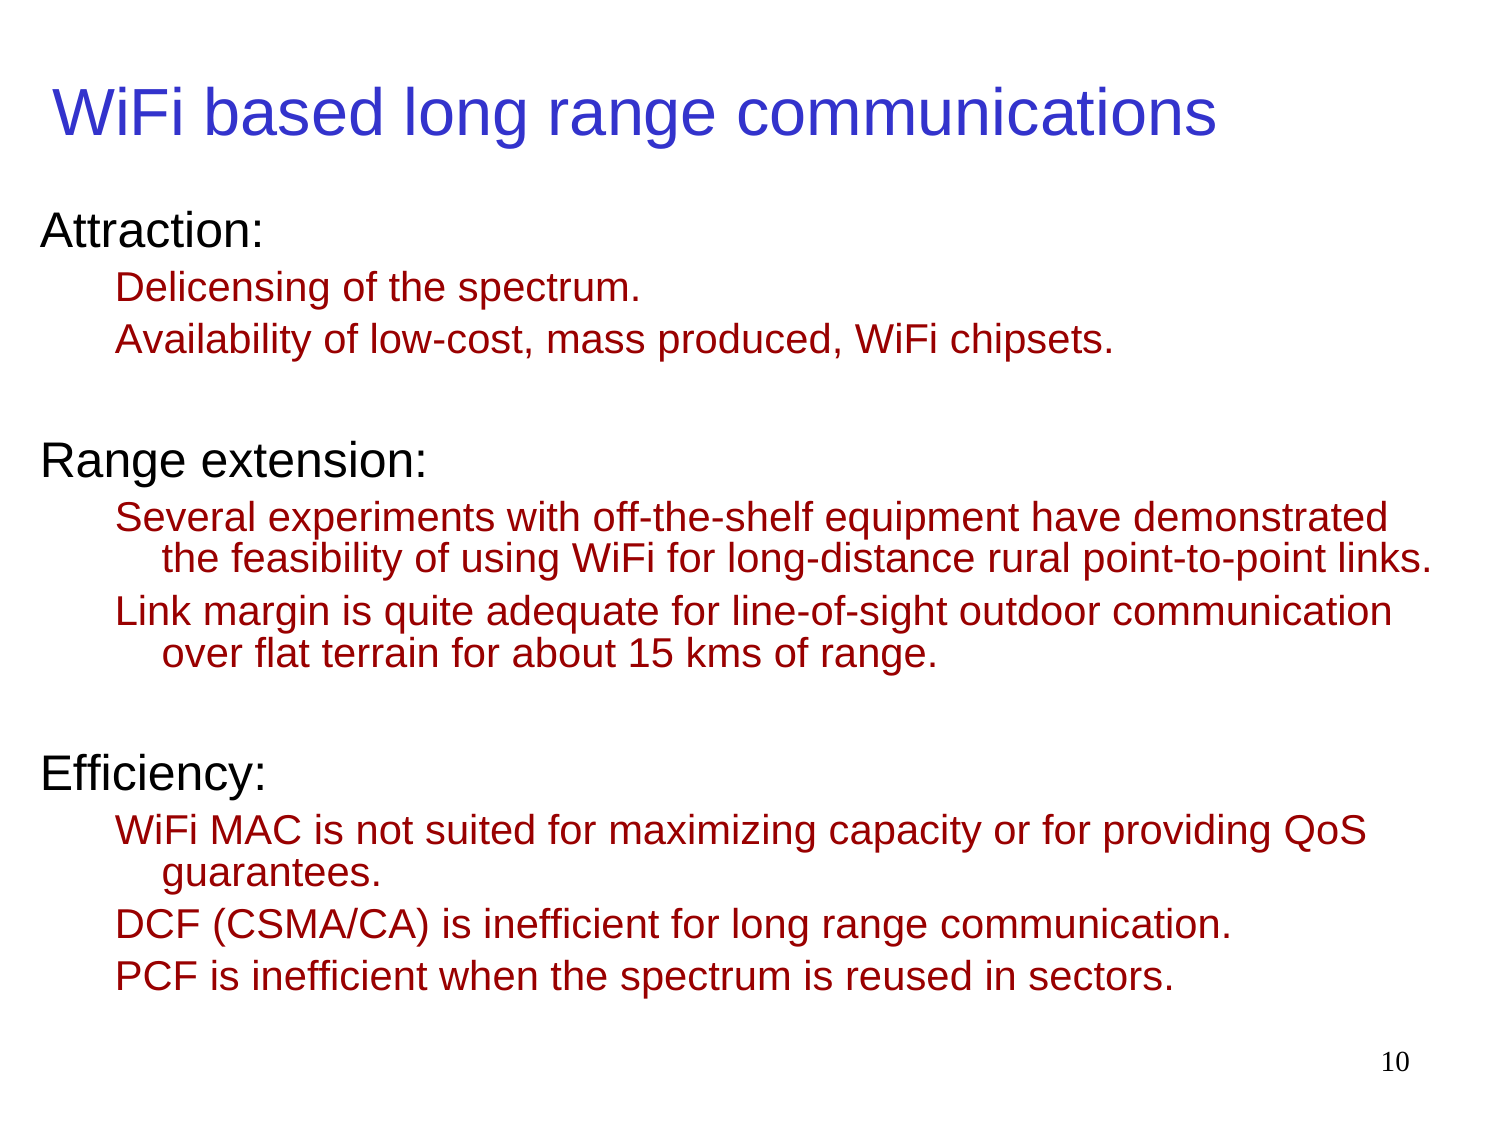

# WiFi based long range communications
Attraction:
Delicensing of the spectrum.
Availability of low-cost, mass produced, WiFi chipsets.
Range extension:
Several experiments with off-the-shelf equipment have demonstrated the feasibility of using WiFi for long-distance rural point-to-point links.
Link margin is quite adequate for line-of-sight outdoor communication over flat terrain for about 15 kms of range.
Efficiency:
WiFi MAC is not suited for maximizing capacity or for providing QoS guarantees.
DCF (CSMA/CA) is inefficient for long range communication.
PCF is inefficient when the spectrum is reused in sectors.
10